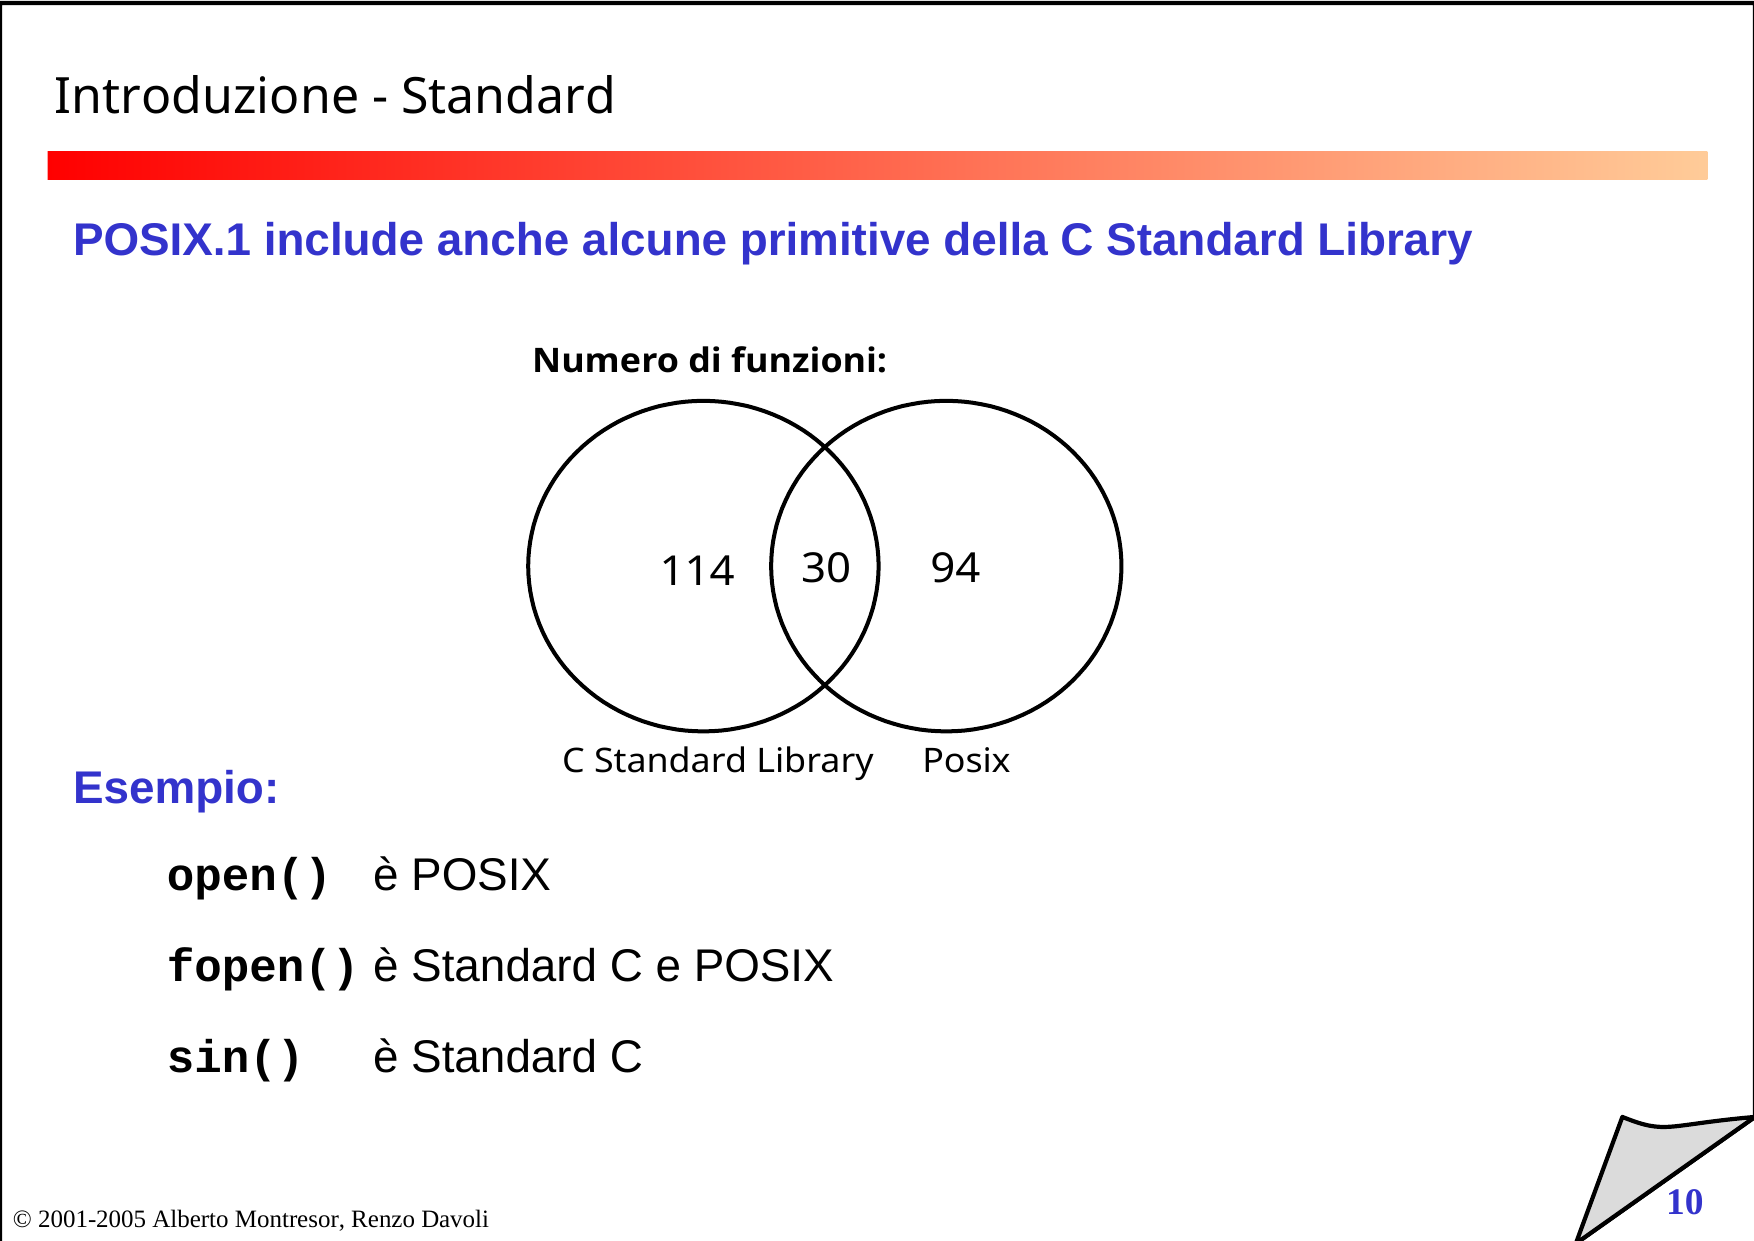

# Introduzione - Standard
POSIX.1 include anche alcune primitive della C Standard Library
Esempio:
open() 	è POSIX
fopen() 	è Standard C e POSIX
sin() 	è Standard C